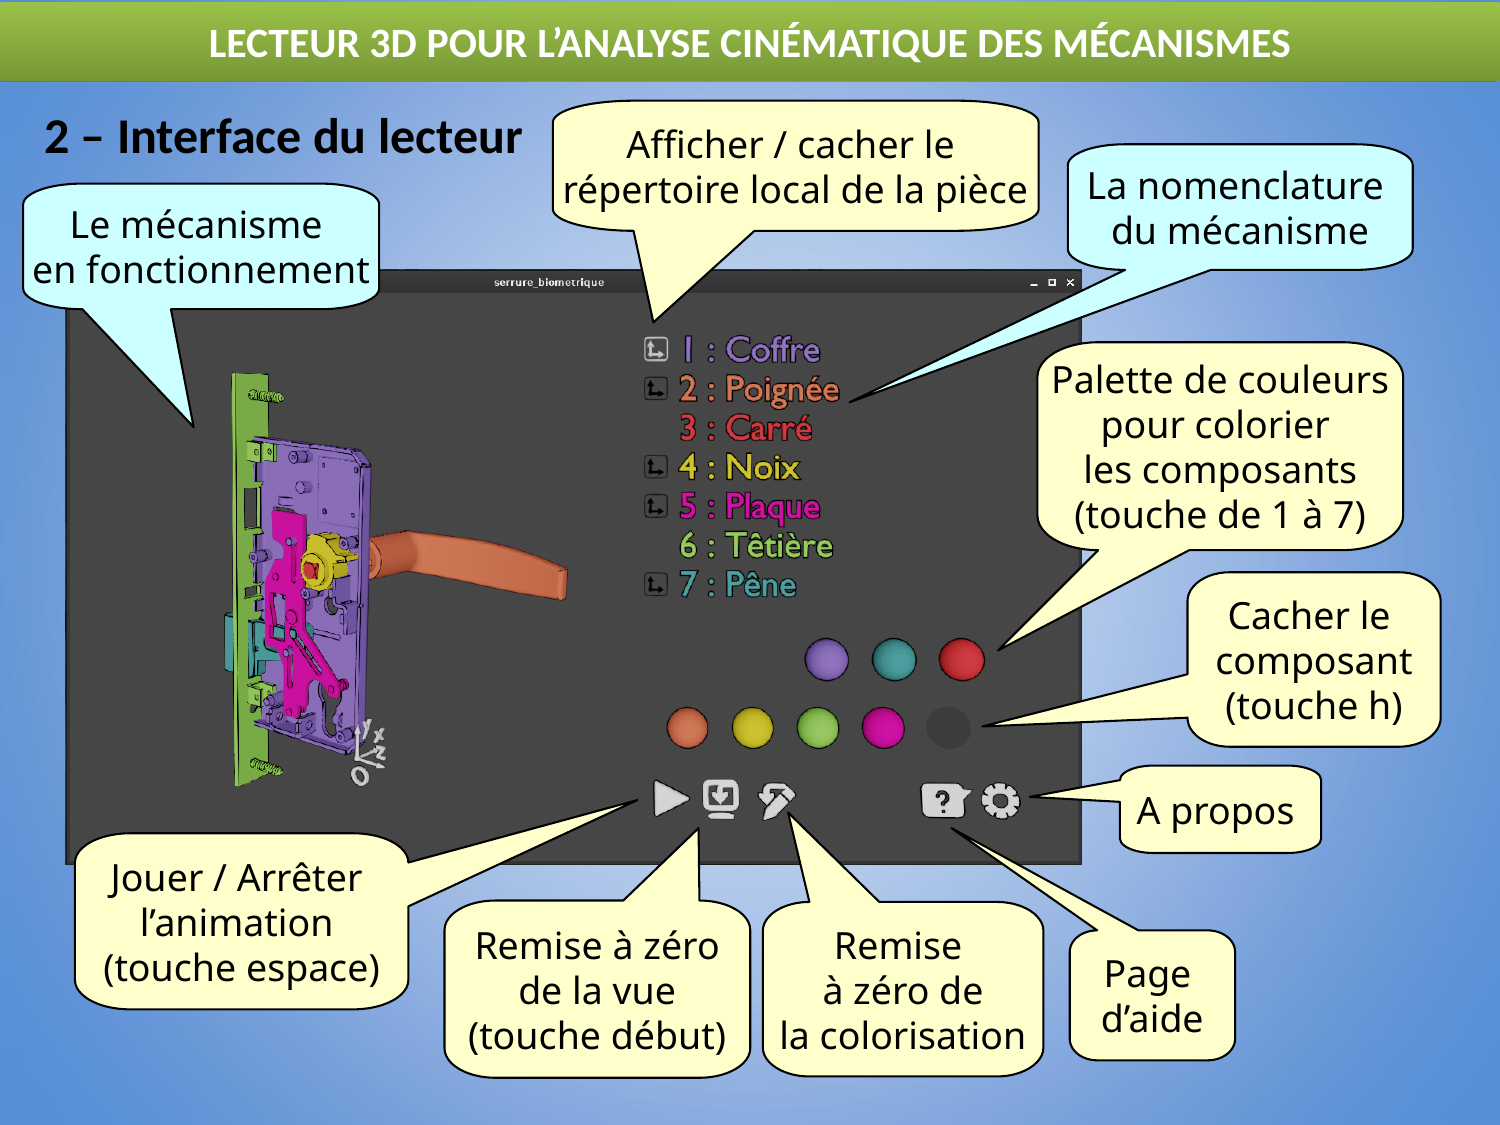

Lecteur 3D pour l’analyse cinématique des mécanismes
Afficher / cacher le
répertoire local de la pièce
2 – Interface du lecteur
La nomenclature
du mécanisme
Le mécanisme
en fonctionnement
Palette de couleurs
pour colorier
les composants
(touche de 1 à 7)
Cacher le
composant
(touche h)
A propos
Jouer / Arrêter
l’animation
(touche espace)
Remise à zéro
de la vue
(touche début)
Remise
à zéro de
la colorisation
Page
d’aide